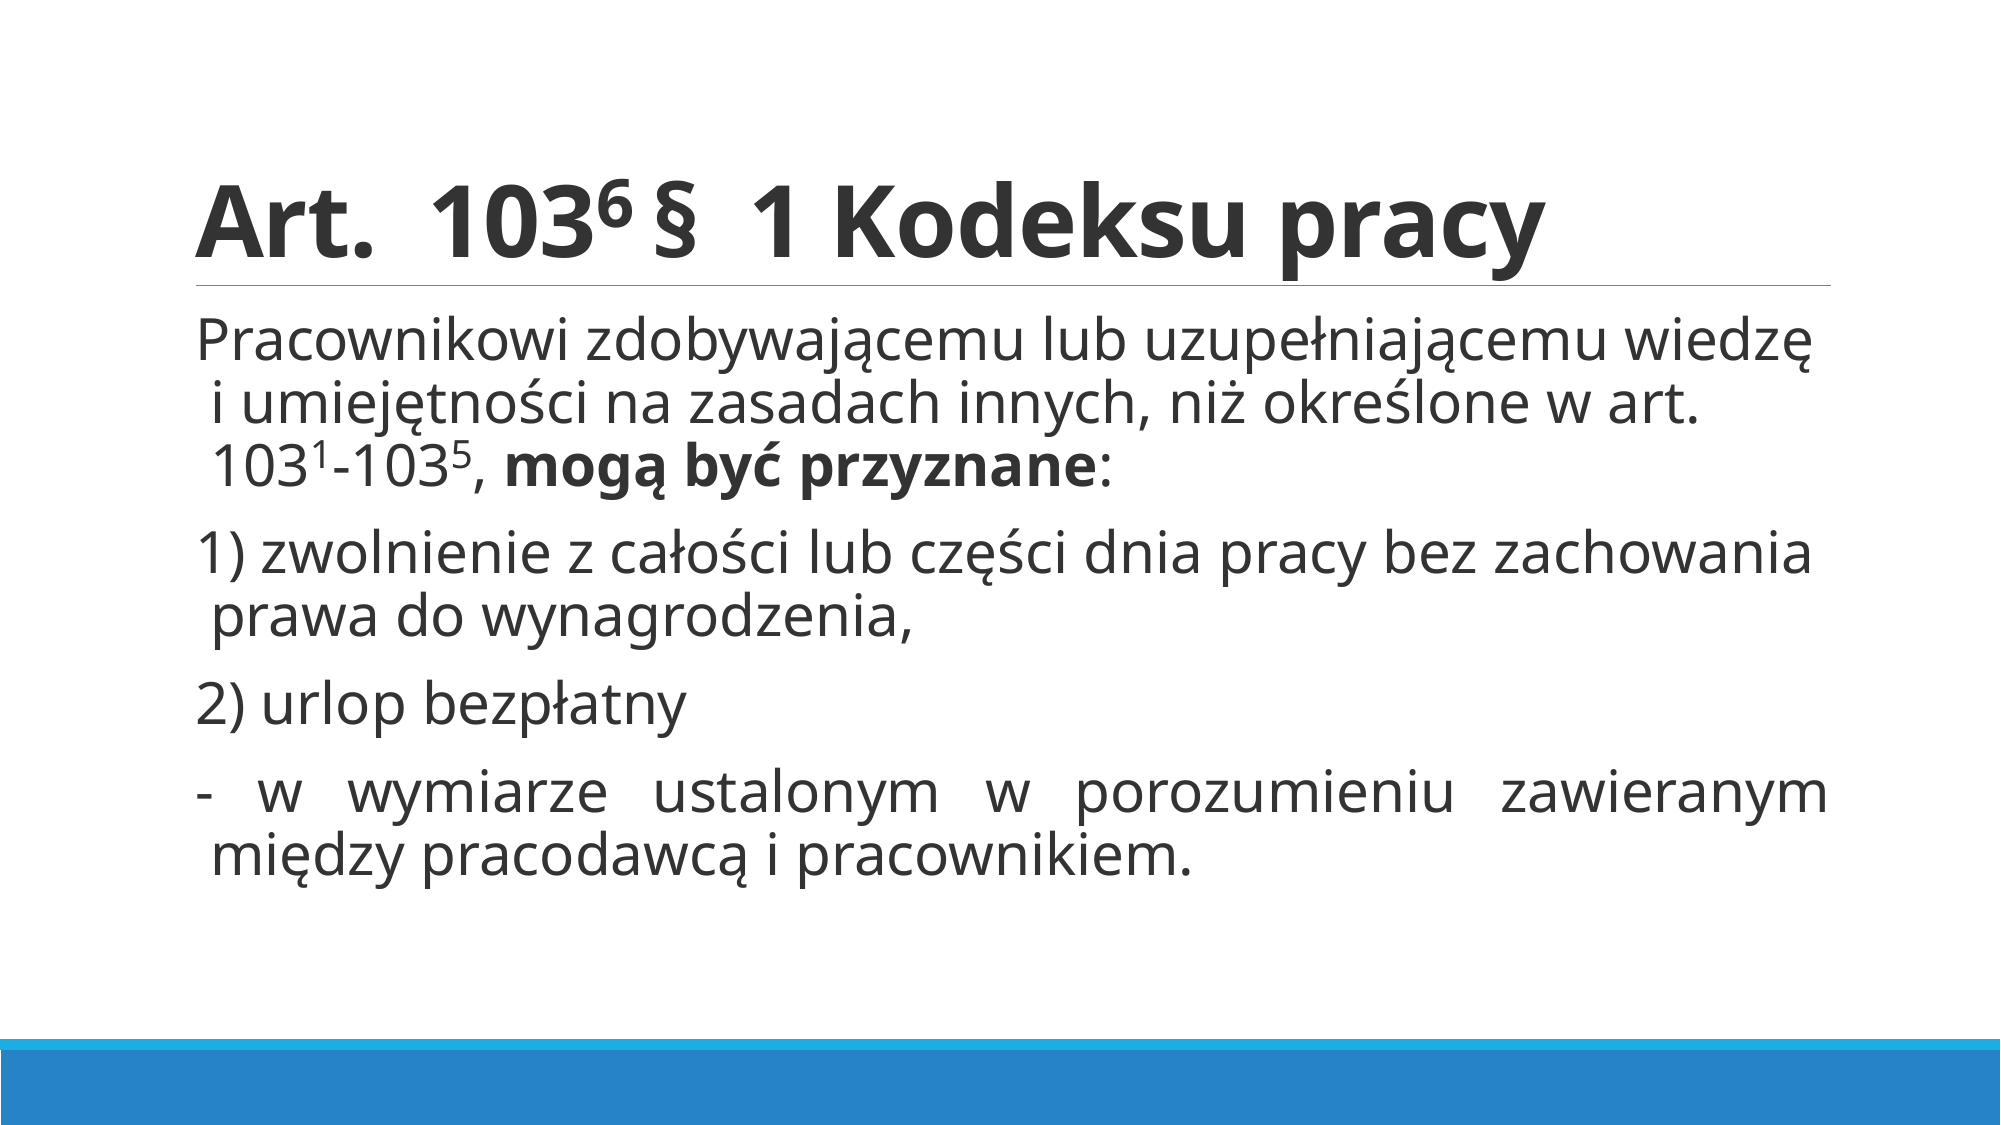

# Art.  1036 §  1 Kodeksu pracy
Pracownikowi zdobywającemu lub uzupełniającemu wiedzę i umiejętności na zasadach innych, niż określone w art. 1031-1035, mogą być przyznane:
1) zwolnienie z całości lub części dnia pracy bez zachowania prawa do wynagrodzenia,
2) urlop bezpłatny
- w wymiarze ustalonym w porozumieniu zawieranym między pracodawcą i pracownikiem.